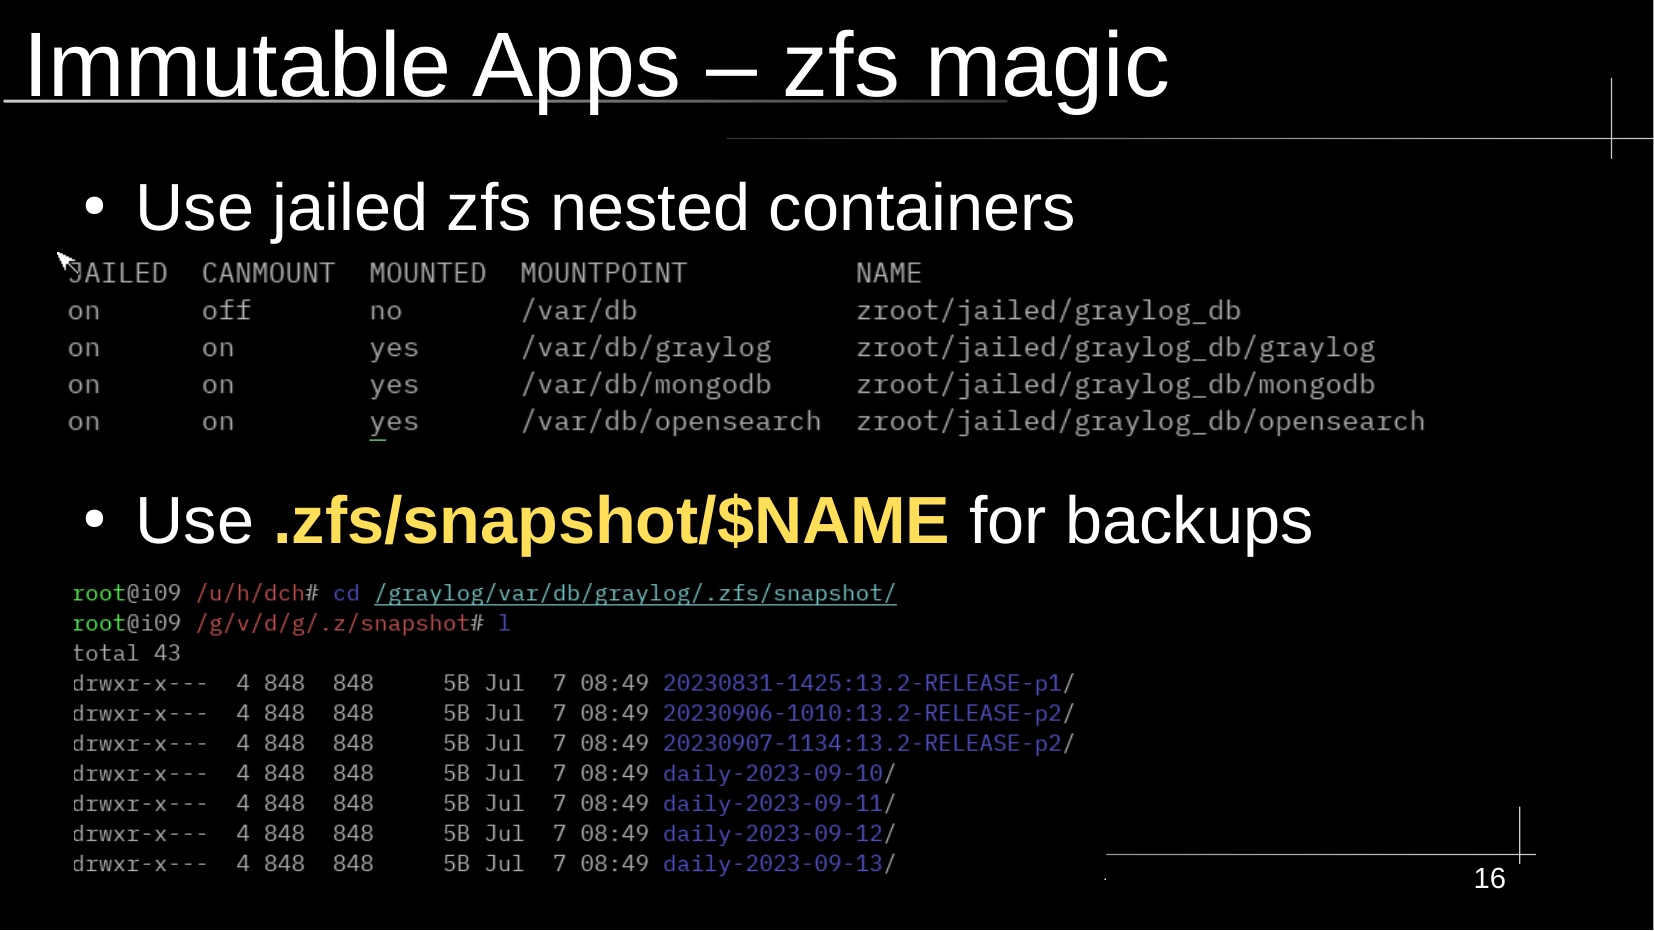

# Immutable Apps – zfs magic
Use jailed zfs nested containers
Use .zfs/snapshot/$NAME for backups
16